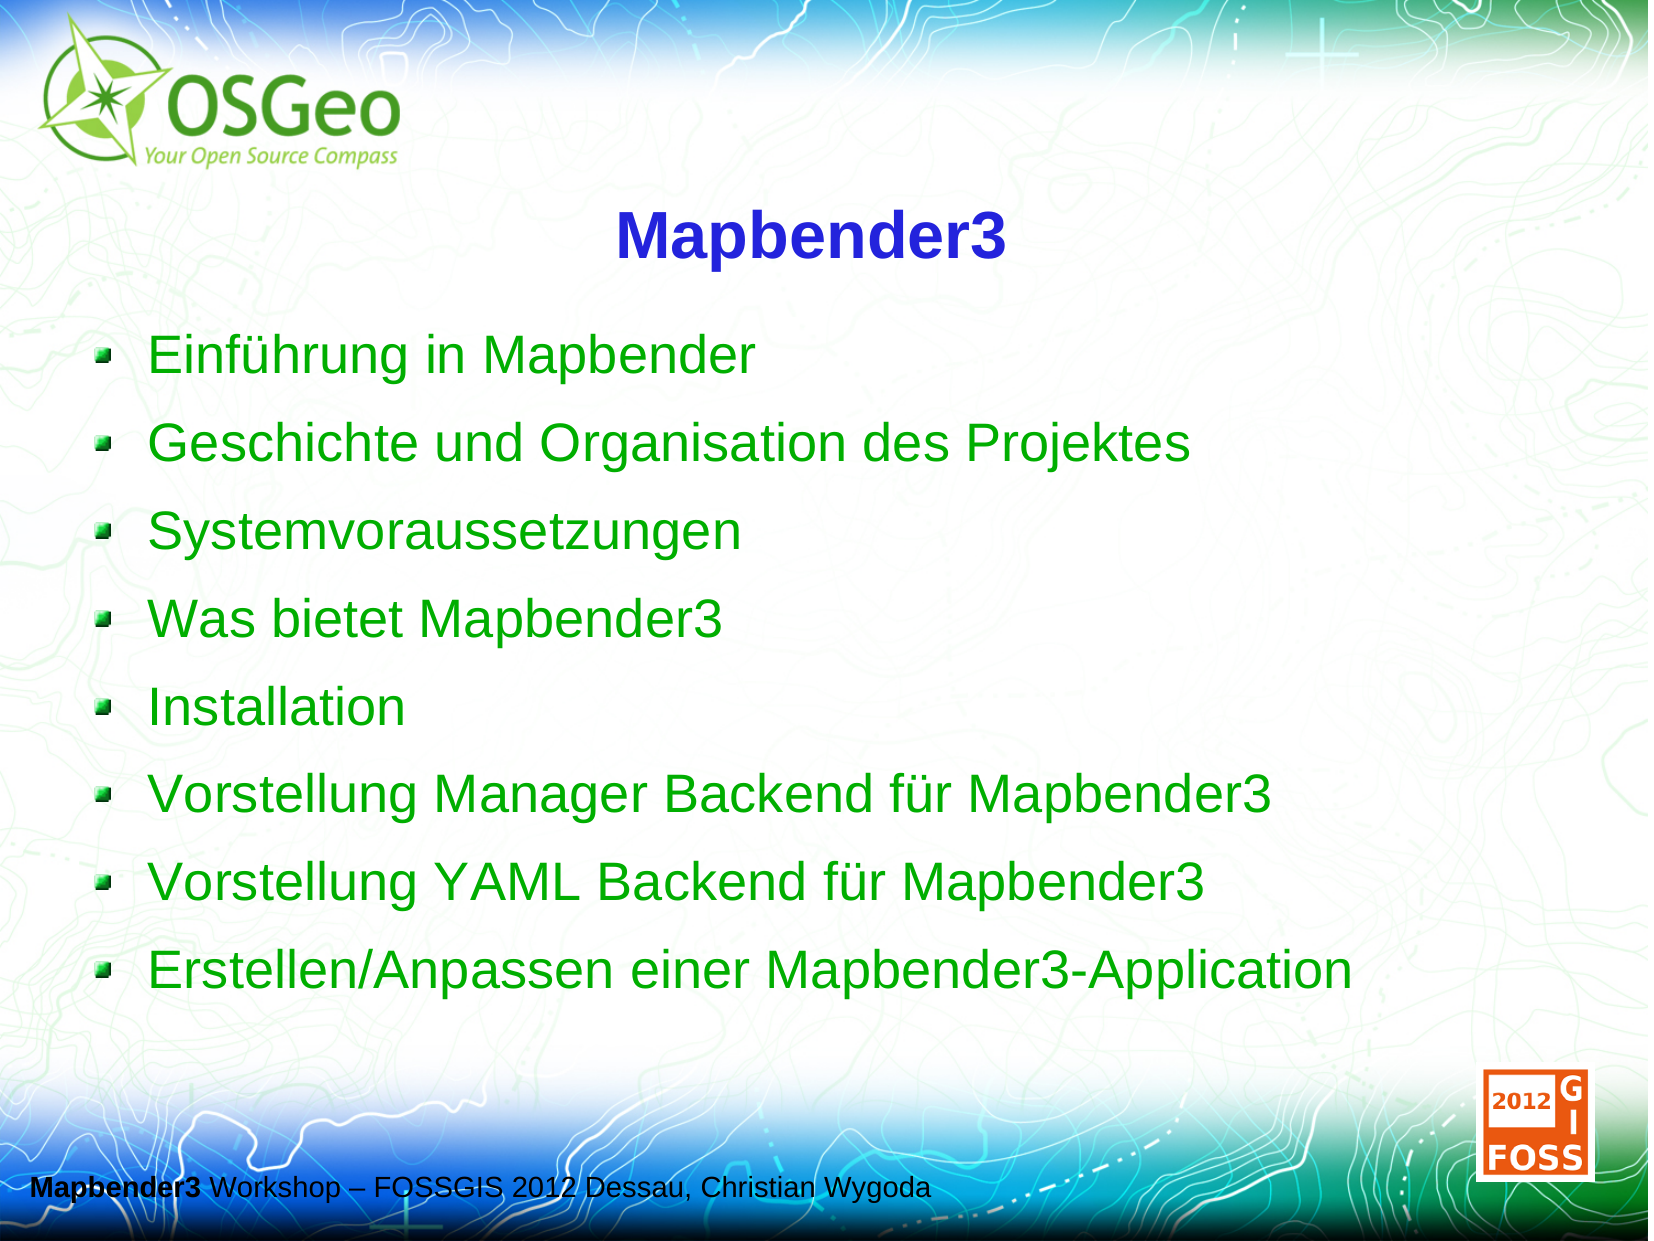

# Mapbender3
Einführung in Mapbender
Geschichte und Organisation des Projektes
Systemvoraussetzungen
Was bietet Mapbender3
Installation
Vorstellung Manager Backend für Mapbender3
Vorstellung YAML Backend für Mapbender3
Erstellen/Anpassen einer Mapbender3-Application